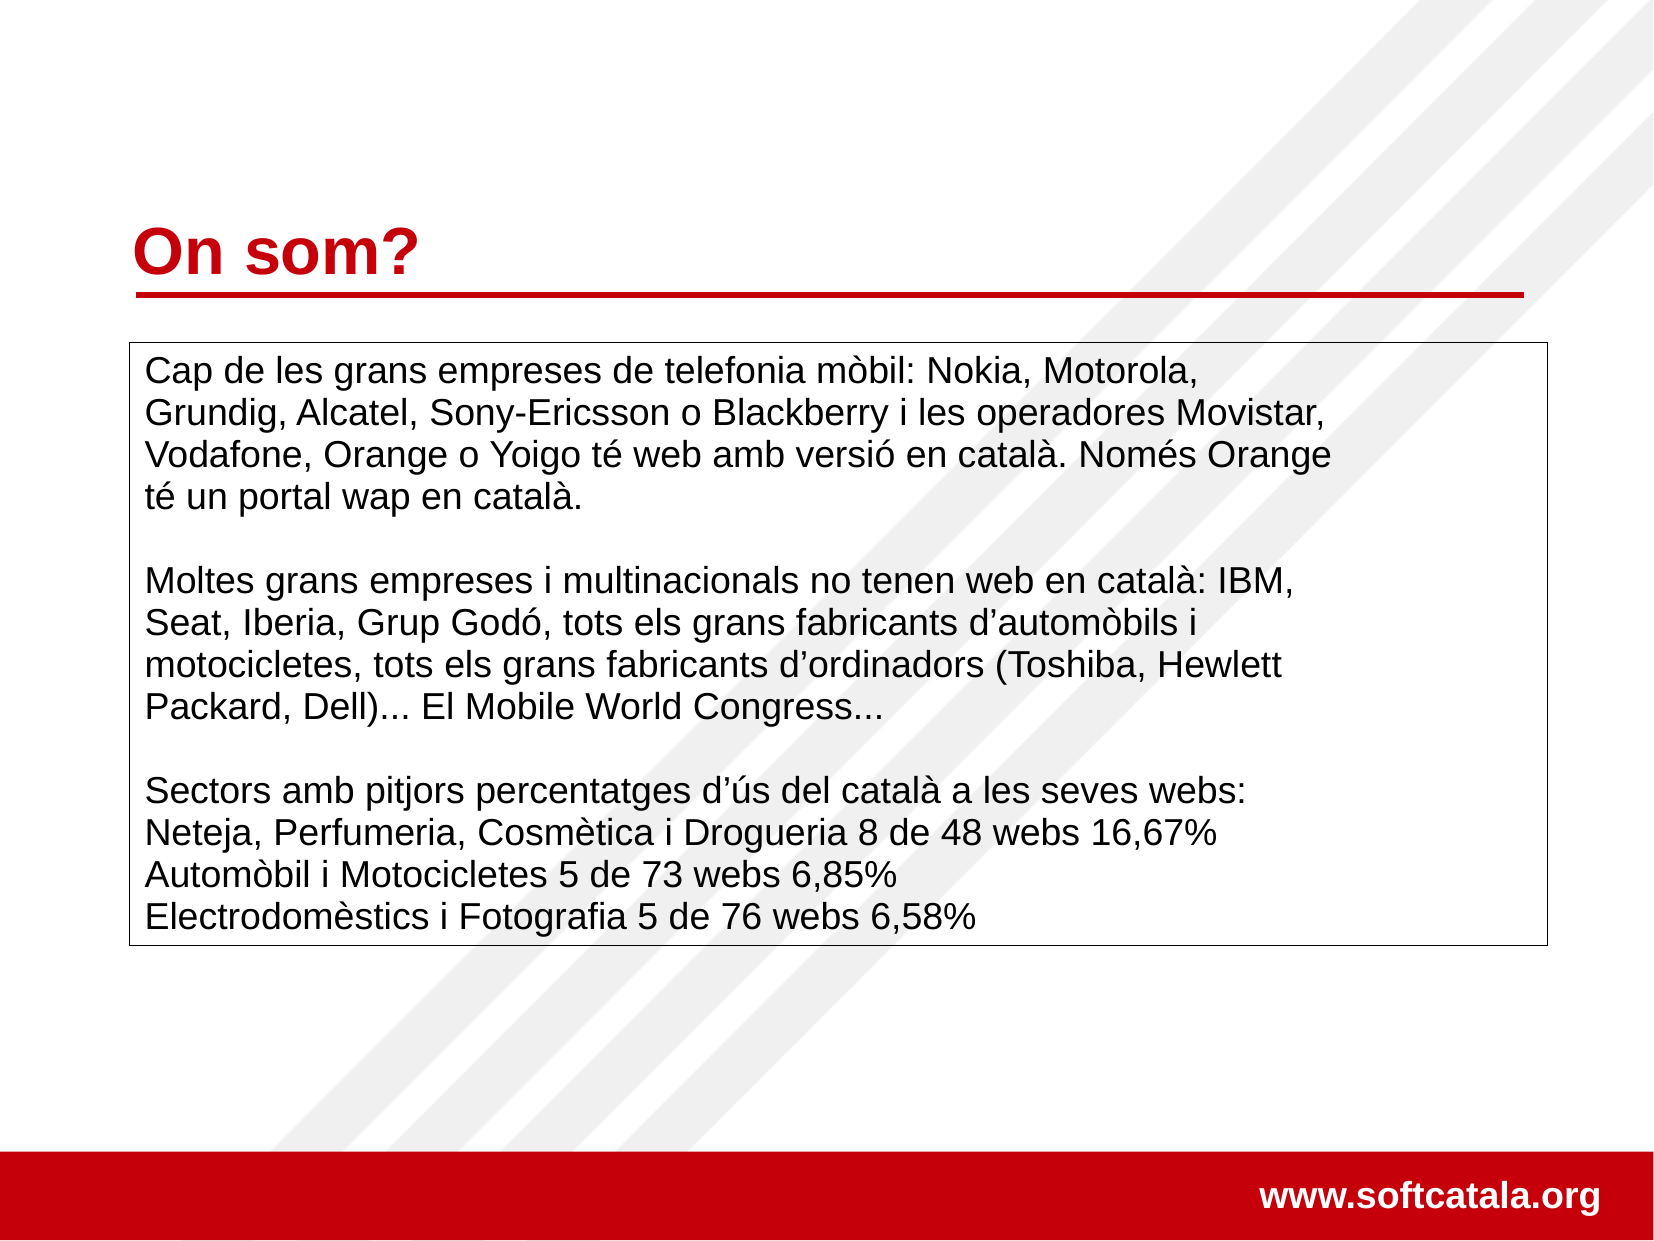

On som?
Cap de les grans empreses de telefonia mòbil: Nokia, Motorola,
Grundig, Alcatel, Sony-Ericsson o Blackberry i les operadores Movistar,
Vodafone, Orange o Yoigo té web amb versió en català. Només Orange
té un portal wap en català.
Moltes grans empreses i multinacionals no tenen web en català: IBM,
Seat, Iberia, Grup Godó, tots els grans fabricants d’automòbils i
motocicletes, tots els grans fabricants d’ordinadors (Toshiba, Hewlett
Packard, Dell)... El Mobile World Congress...
Sectors amb pitjors percentatges d’ús del català a les seves webs:
Neteja, Perfumeria, Cosmètica i Drogueria 8 de 48 webs 16,67%
Automòbil i Motocicletes 5 de 73 webs 6,85%
Electrodomèstics i Fotografia 5 de 76 webs 6,58%
 www.softcatala.org